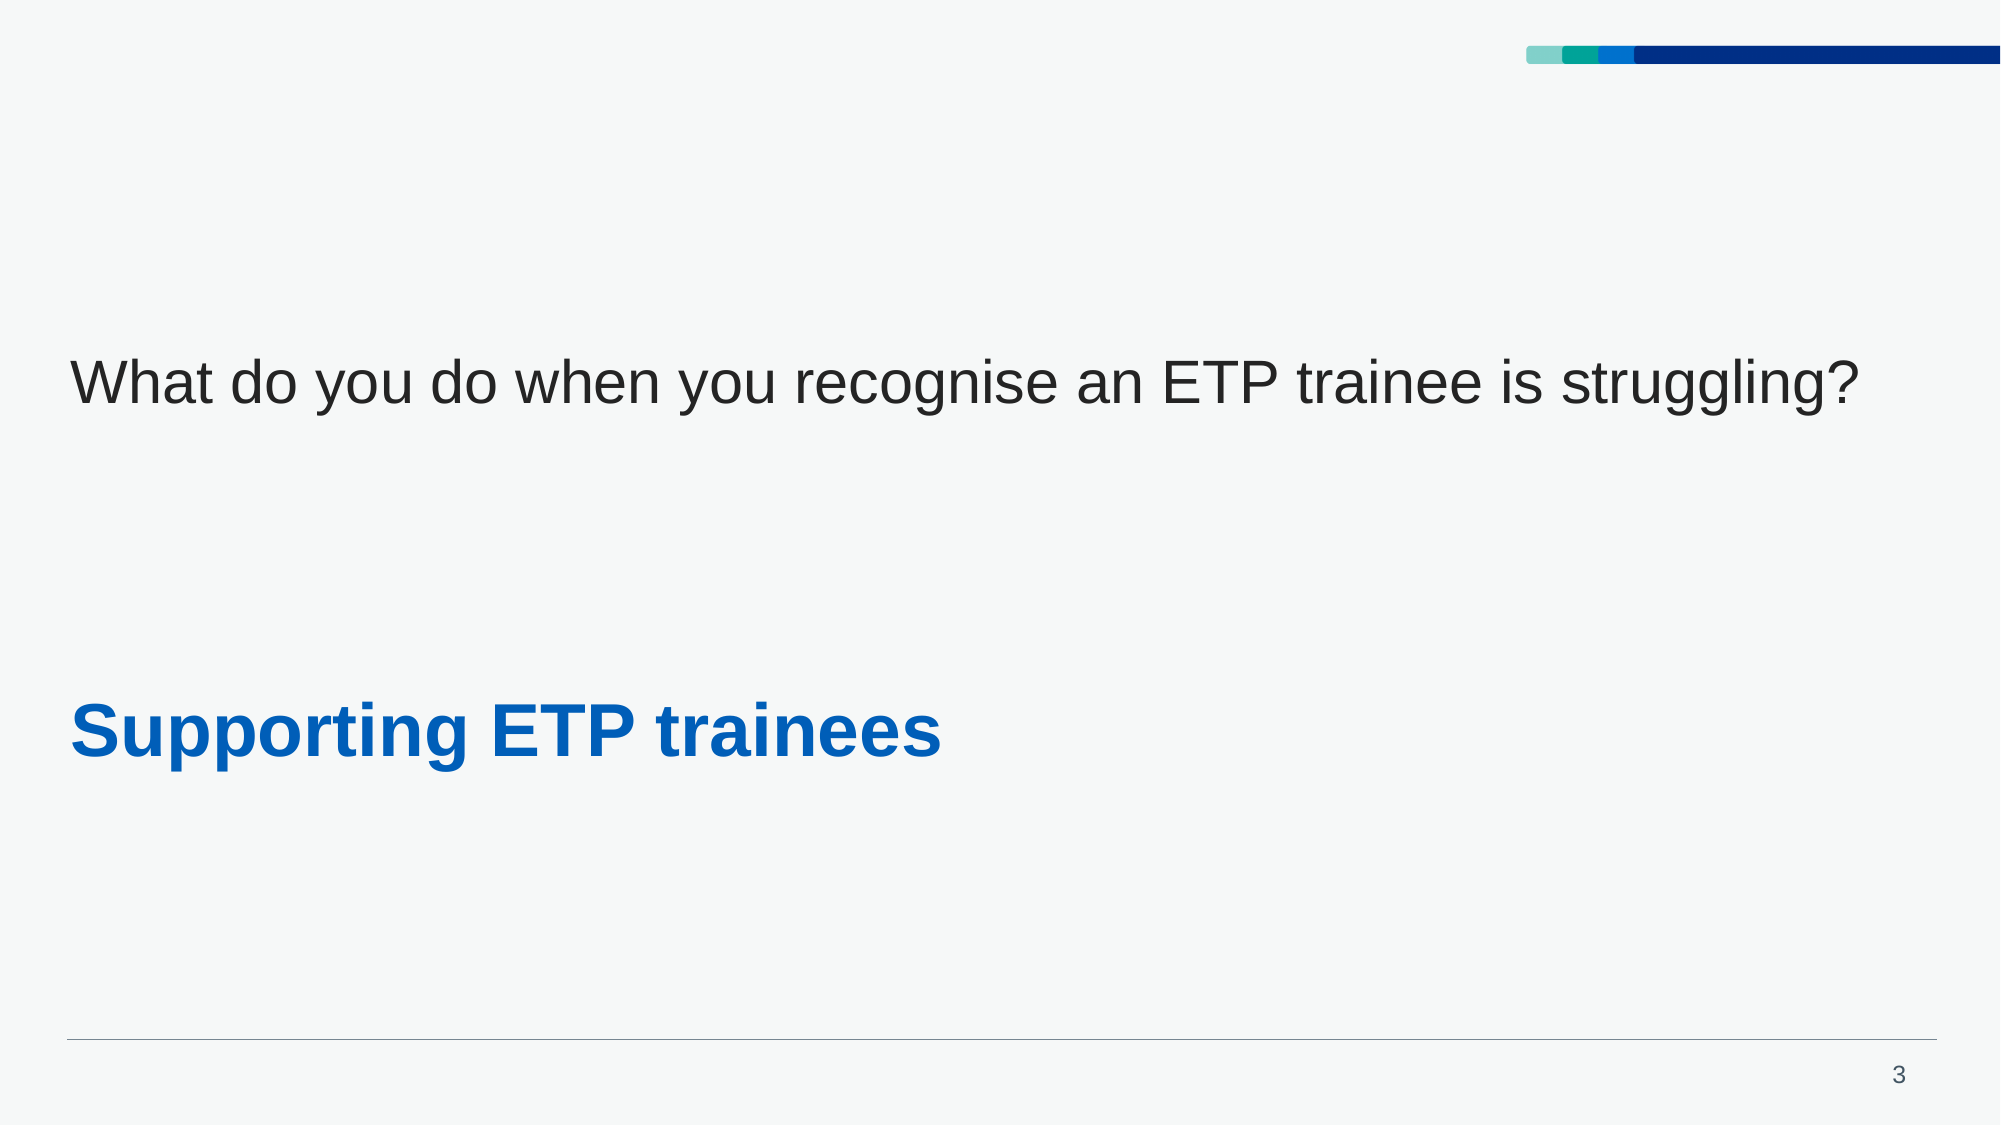

# What do you do when you recognise an ETP trainee is struggling?
Supporting ETP trainees